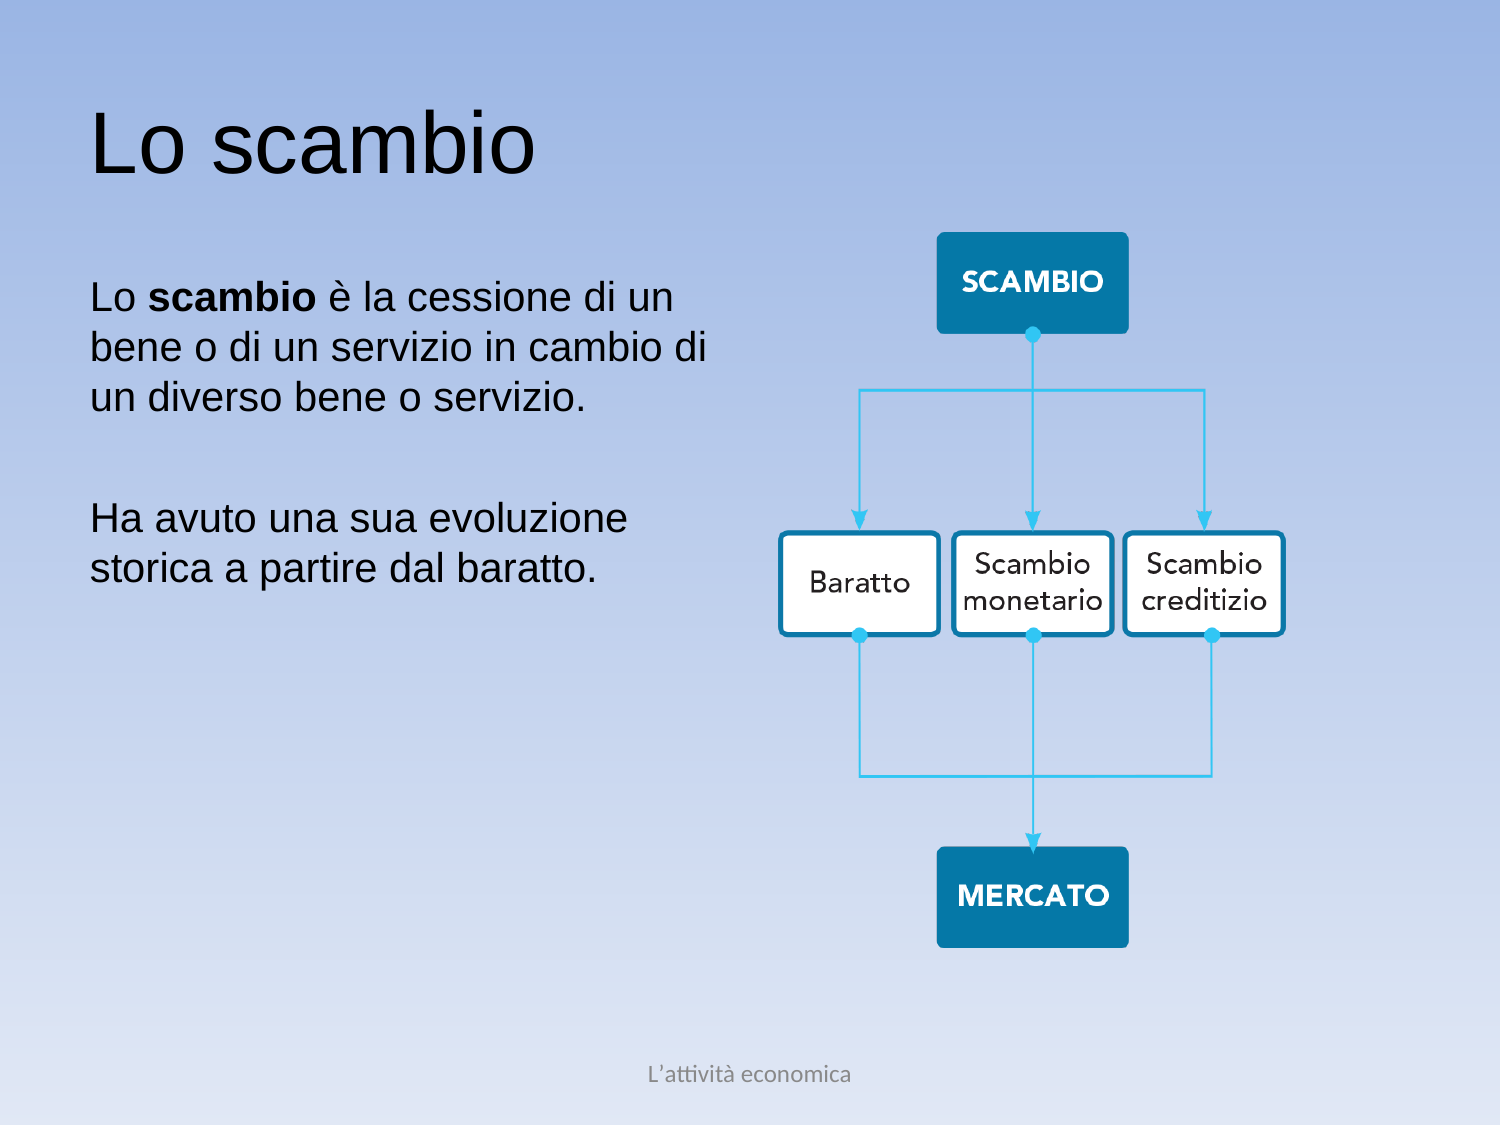

Lo scambio
Lo scambio è la cessione di un bene o di un servizio in cambio di un diverso bene o servizio.
Ha avuto una sua evoluzione storica a partire dal baratto.
L’attività economica